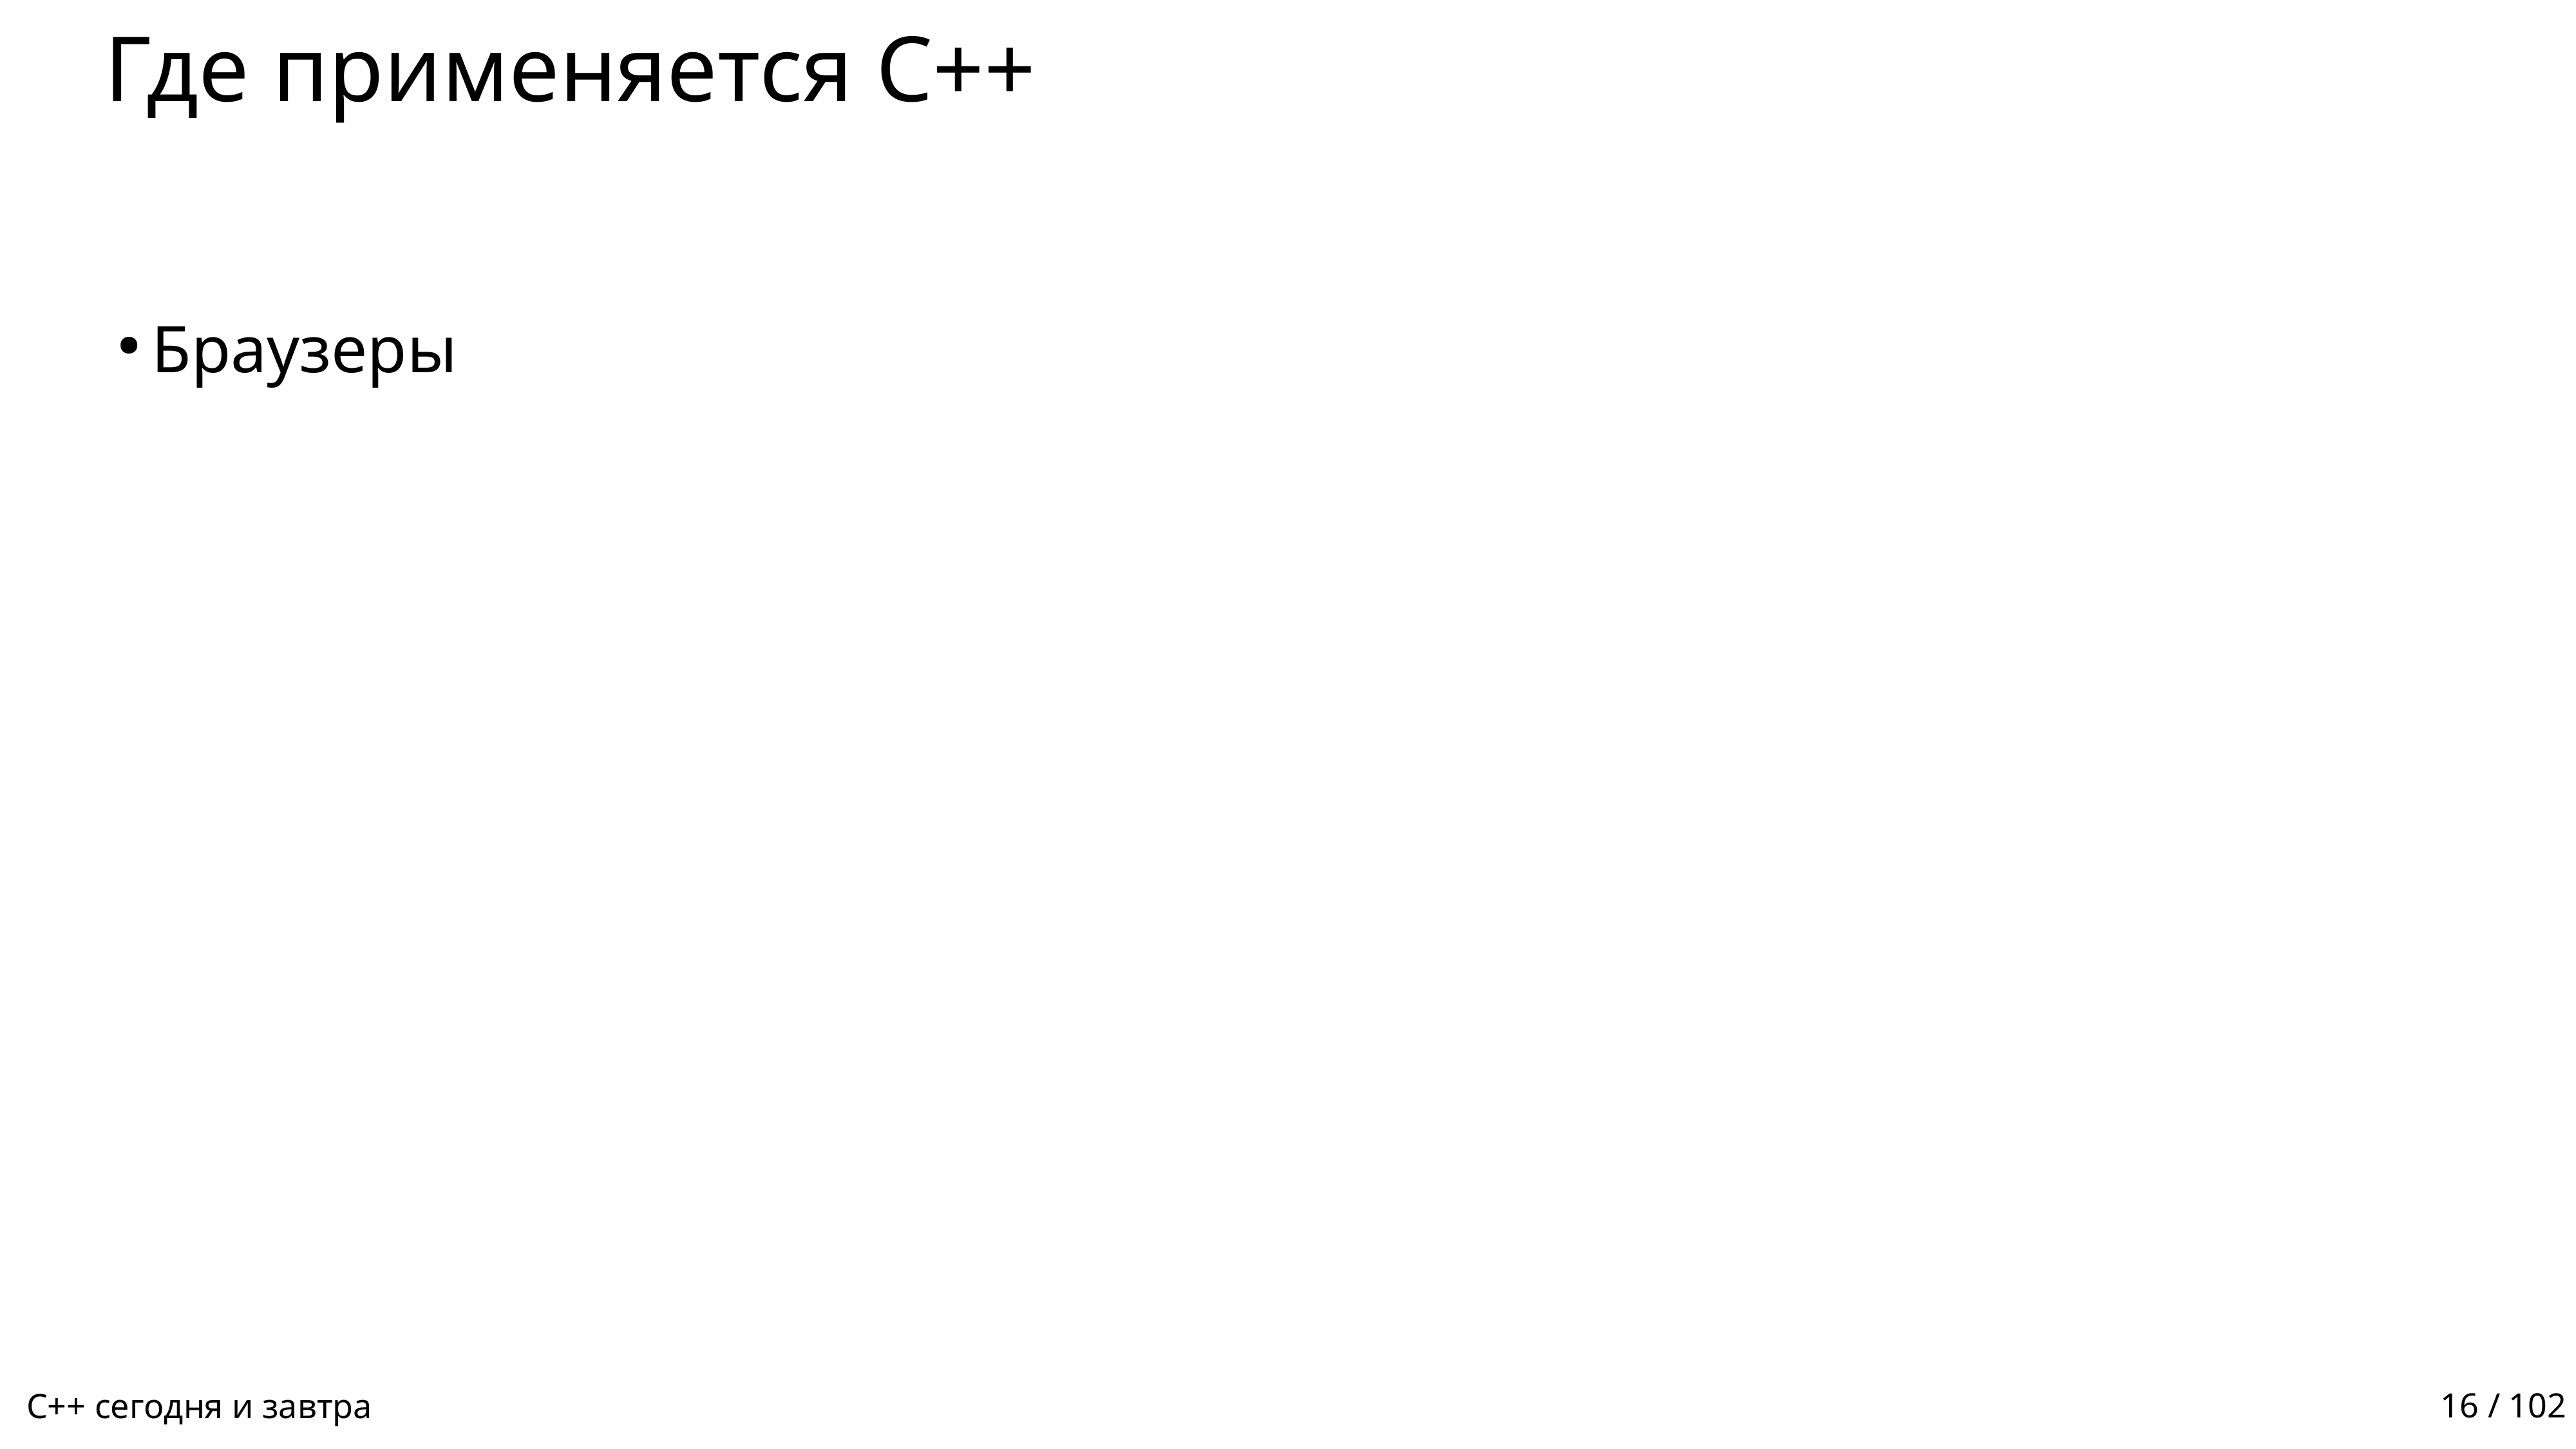

Где применяется C++
# Браузеры
C++ сегодня и завтра